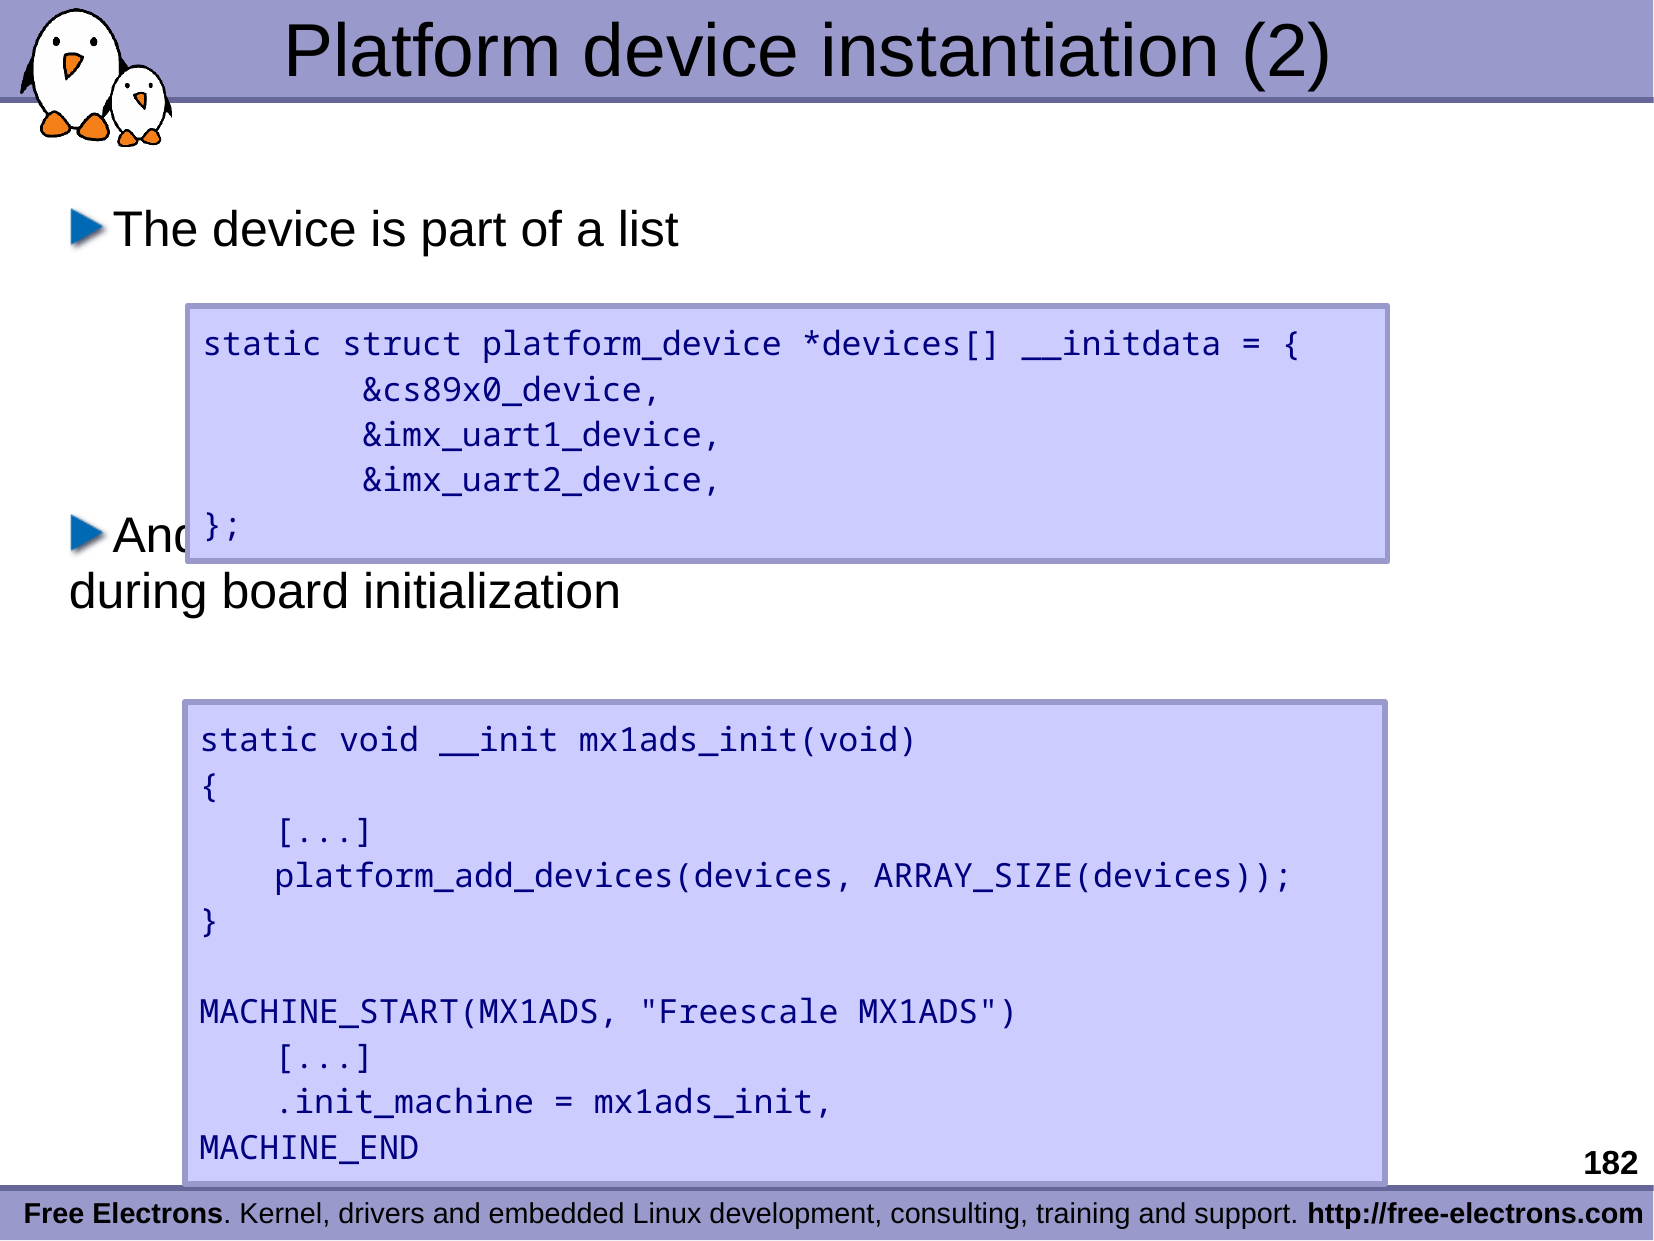

# Platform device instantiation (2)
The device is part of a list
And the list of devices is added to the system
during board initialization
static struct platform_device *devices[] __initdata = {
 &cs89x0_device,
 &imx_uart1_device,
 &imx_uart2_device,
};
static void __init mx1ads_init(void)
{
	[...]
	platform_add_devices(devices, ARRAY_SIZE(devices));
}
MACHINE_START(MX1ADS, "Freescale MX1ADS")
	[...]
	.init_machine = mx1ads_init,
MACHINE_END